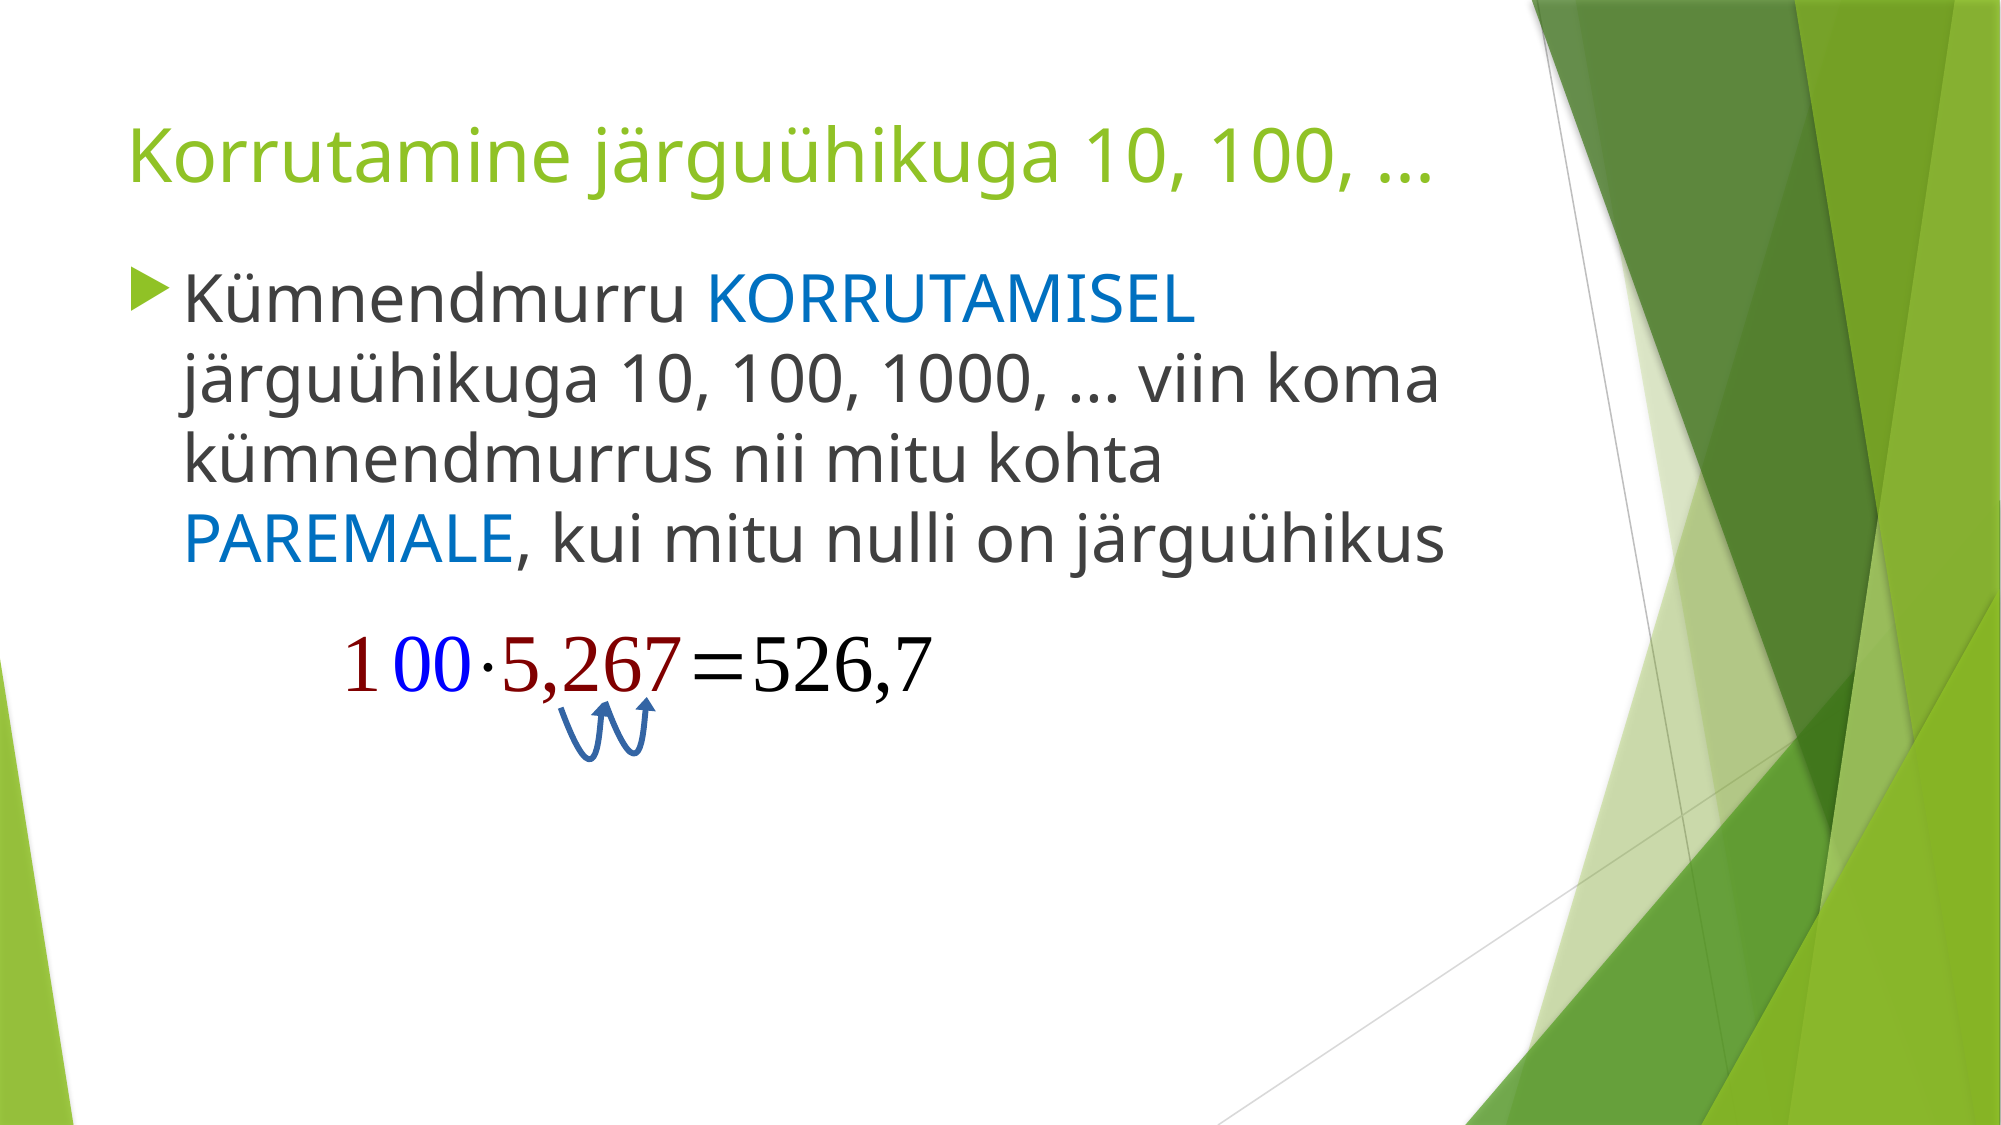

# Korrutamine järguühikuga 10, 100, ...
Kümnendmurru KORRUTAMISEL järguühikuga 10, 100, 1000, ... viin koma kümnendmurrus nii mitu kohta PAREMALE, kui mitu nulli on järguühikus